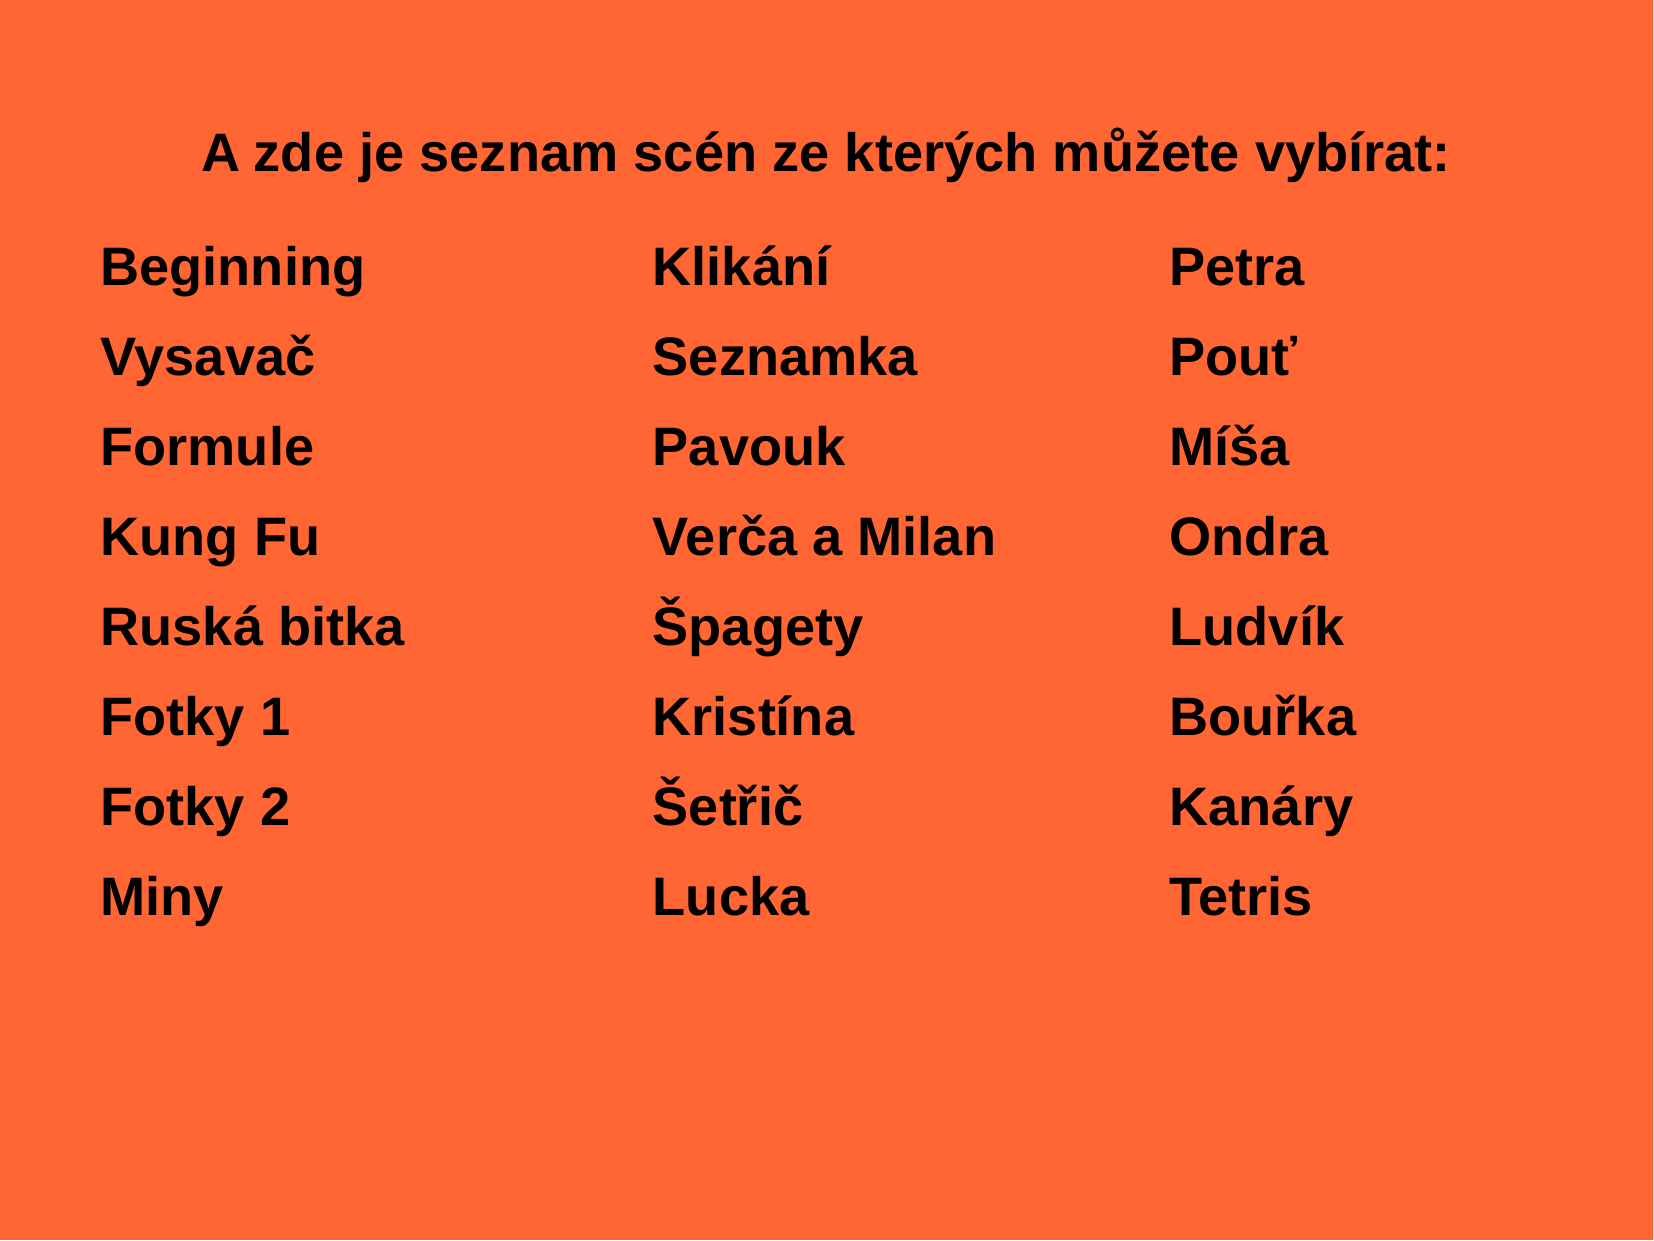

# A zde je seznam scén ze kterých můžete vybírat:
Beginning
Vysavač
Formule
Kung Fu
Ruská bitka
Fotky 1
Fotky 2
Miny
Klikání
Seznamka
Pavouk
Verča a Milan
Špagety
Kristína
Šetřič
Lucka
Petra
Pouť
Míša
Ondra
Ludvík
Bouřka
Kanáry
Tetris